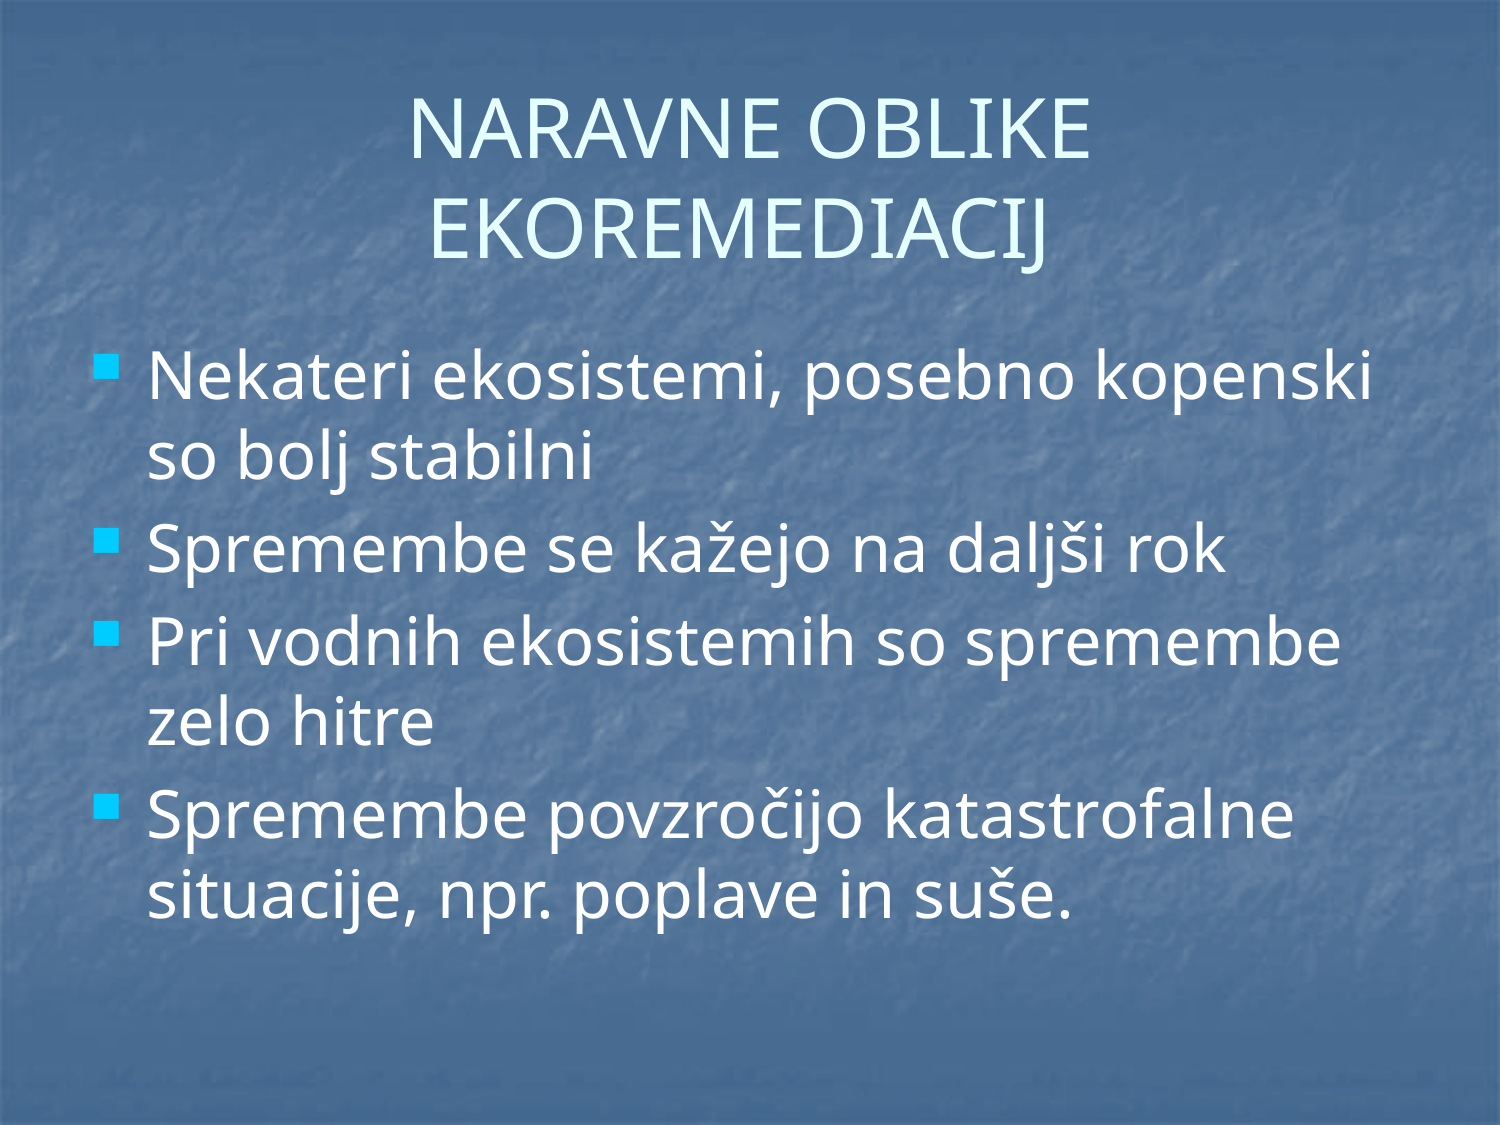

# NARAVNE OBLIKE EKOREMEDIACIJ
Nekateri ekosistemi, posebno kopenski so bolj stabilni
Spremembe se kažejo na daljši rok
Pri vodnih ekosistemih so spremembe zelo hitre
Spremembe povzročijo katastrofalne situacije, npr. poplave in suše.